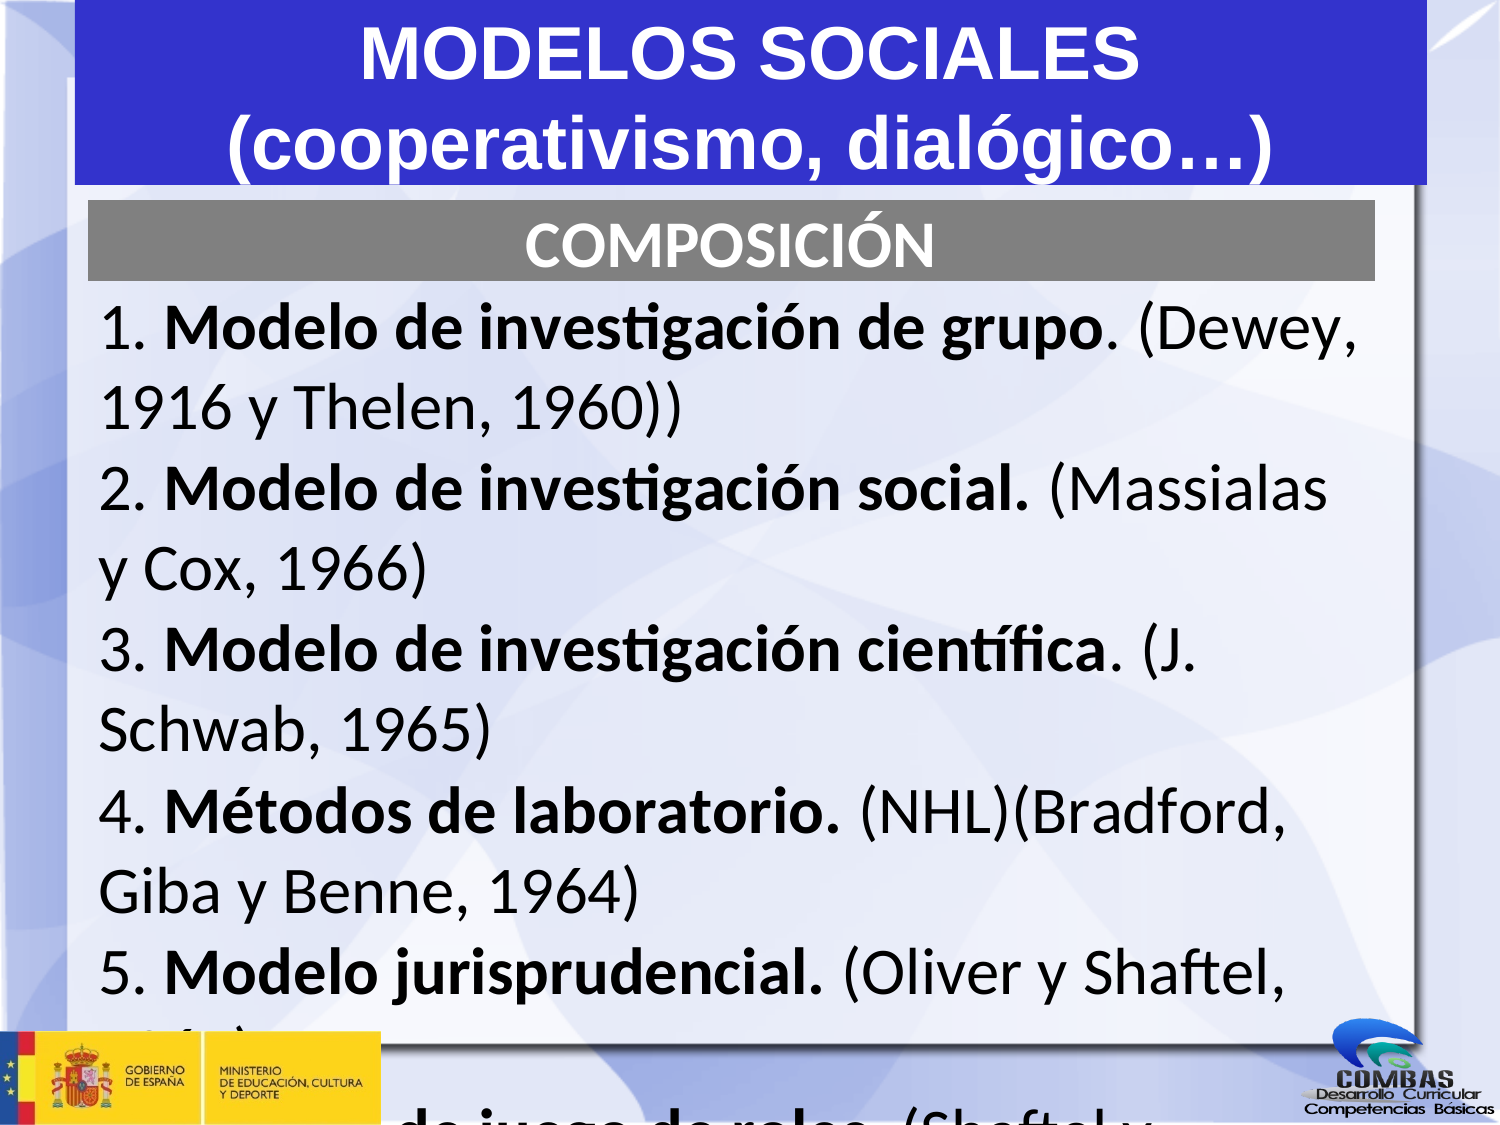

MODELOS SOCIALES (cooperativismo, dialógico…)
| COMPOSICIÓN |
| --- |
| 1. Modelo de investigación de grupo. (Dewey, 1916 y Thelen, 1960)) |
| 2. Modelo de investigación social. (Massialas y Cox, 1966) |
| 3. Modelo de investigación científica. (J. Schwab, 1965) |
| 4. Métodos de laboratorio. (NHL)(Bradford, Giba y Benne, 1964) |
| 5. Modelo jurisprudencial. (Oliver y Shaftel, 1967) |
| 6. Modelo de juego de roles. (Shaftel y Shaftel, 1967) |
| 7. Modelo de simulación social. (Boocock, 1968 y Gwetzkow, 1963). |
| 8. Modelo de cooperación entre pares. (Jhohnson y Johnson, 1975 y 1999) |